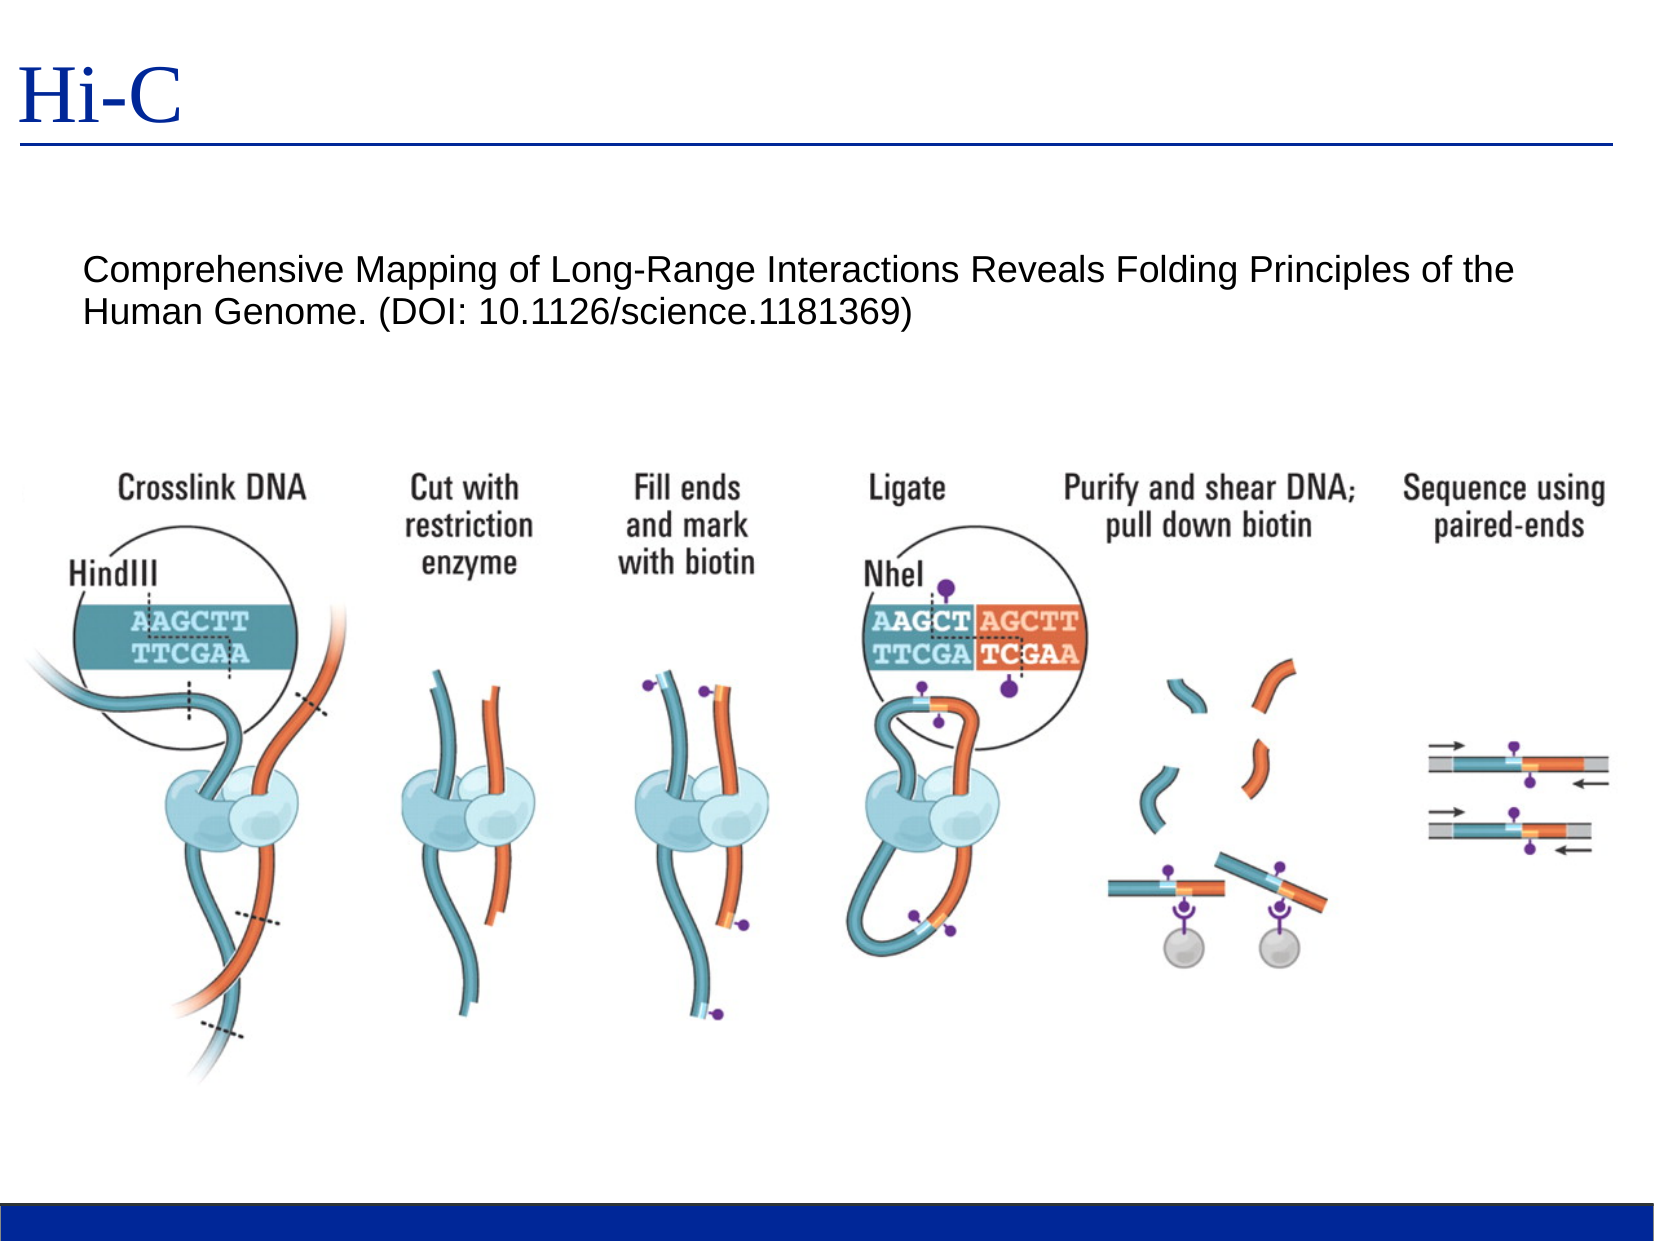

# Hi-C
Comprehensive Mapping of Long-Range Interactions Reveals Folding Principles of the Human Genome. (DOI: 10.1126/science.1181369)